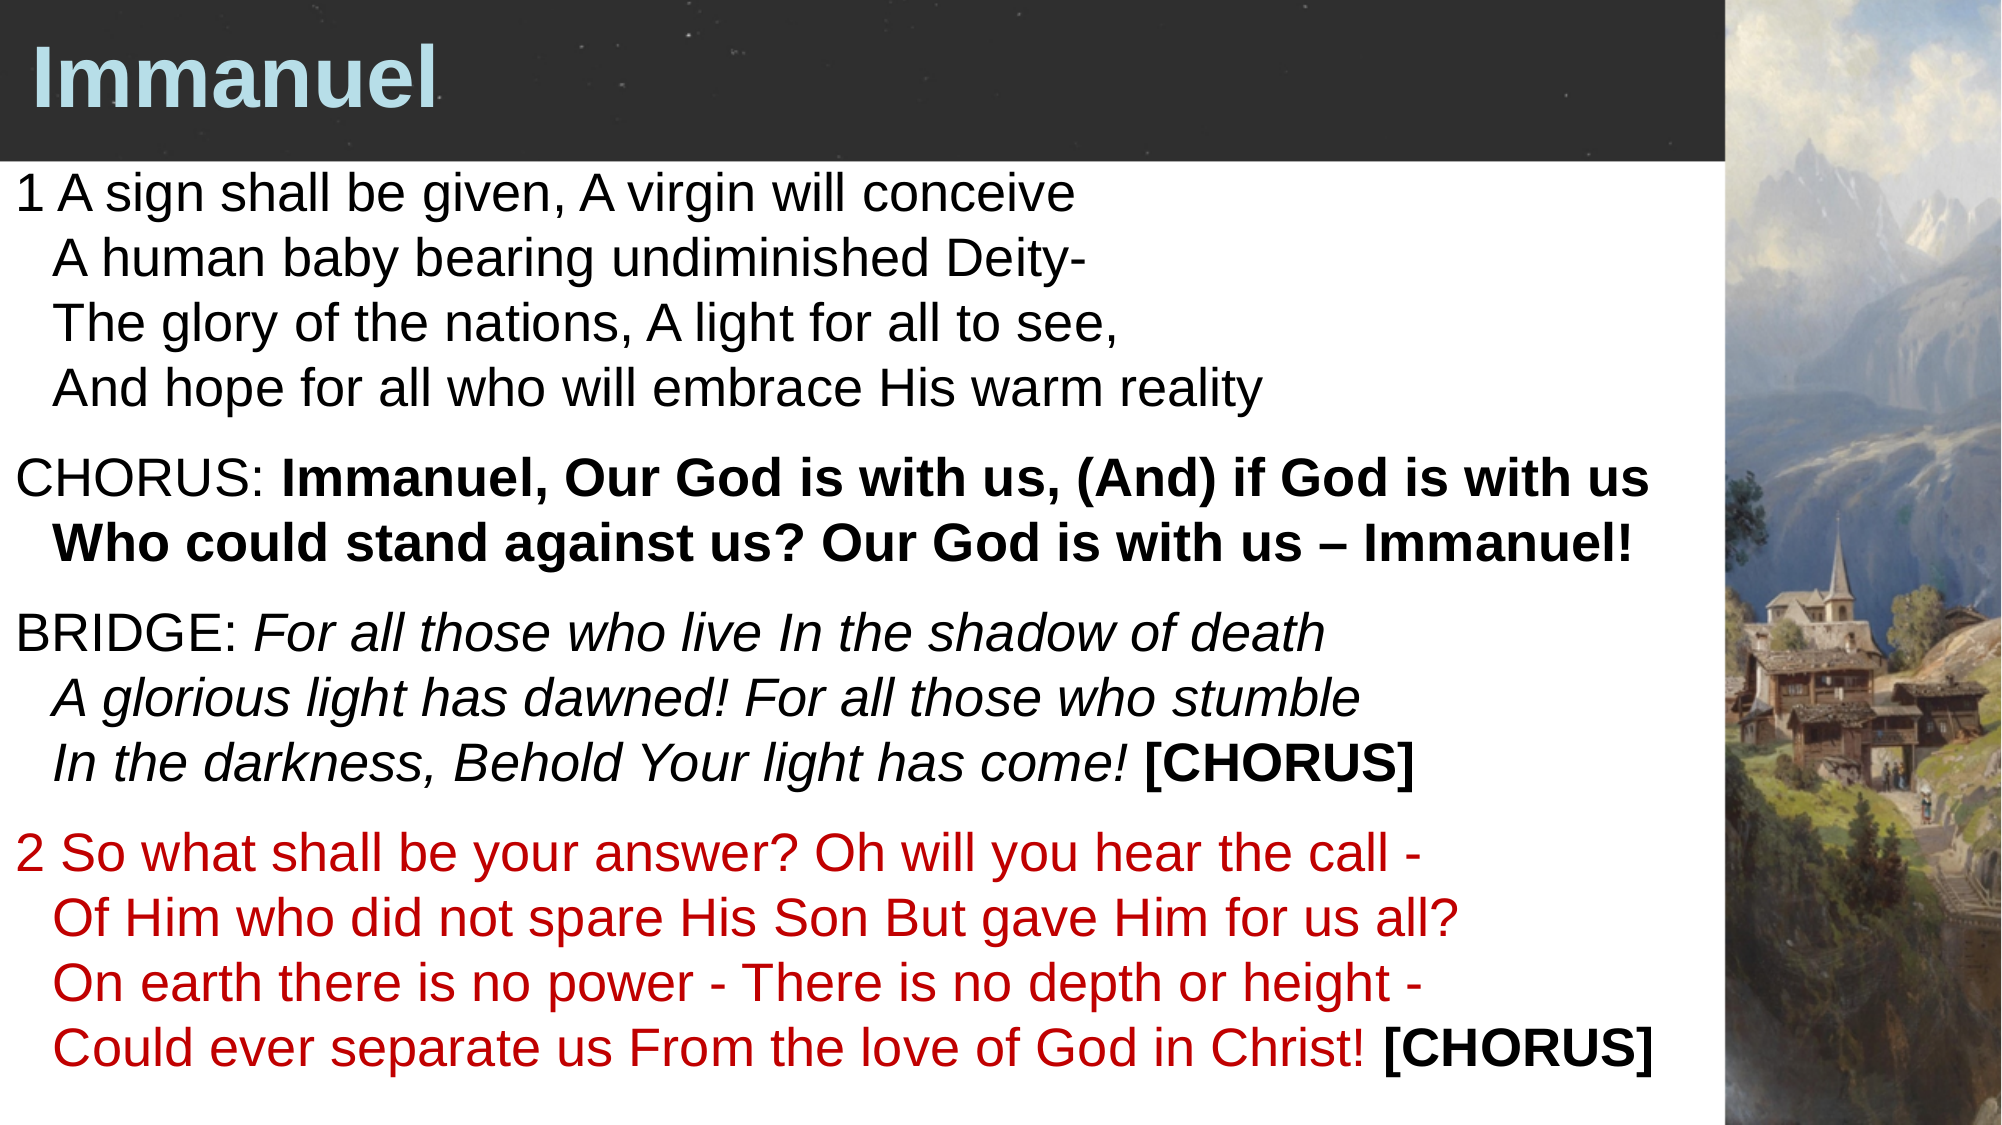

Immanuel
1 A sign shall be given, A virgin will conceive
A human baby bearing undiminished Deity-
The glory of the nations, A light for all to see,
And hope for all who will embrace His warm reality
CHORUS: Immanuel, Our God is with us, (And) if God is with us
Who could stand against us? Our God is with us – Immanuel!
BRIDGE: For all those who live In the shadow of death
A glorious light has dawned! For all those who stumble
In the darkness, Behold Your light has come! [CHORUS]
2 So what shall be your answer? Oh will you hear the call -
Of Him who did not spare His Son But gave Him for us all?
On earth there is no power - There is no depth or height -
Could ever separate us From the love of God in Christ! [CHORUS]